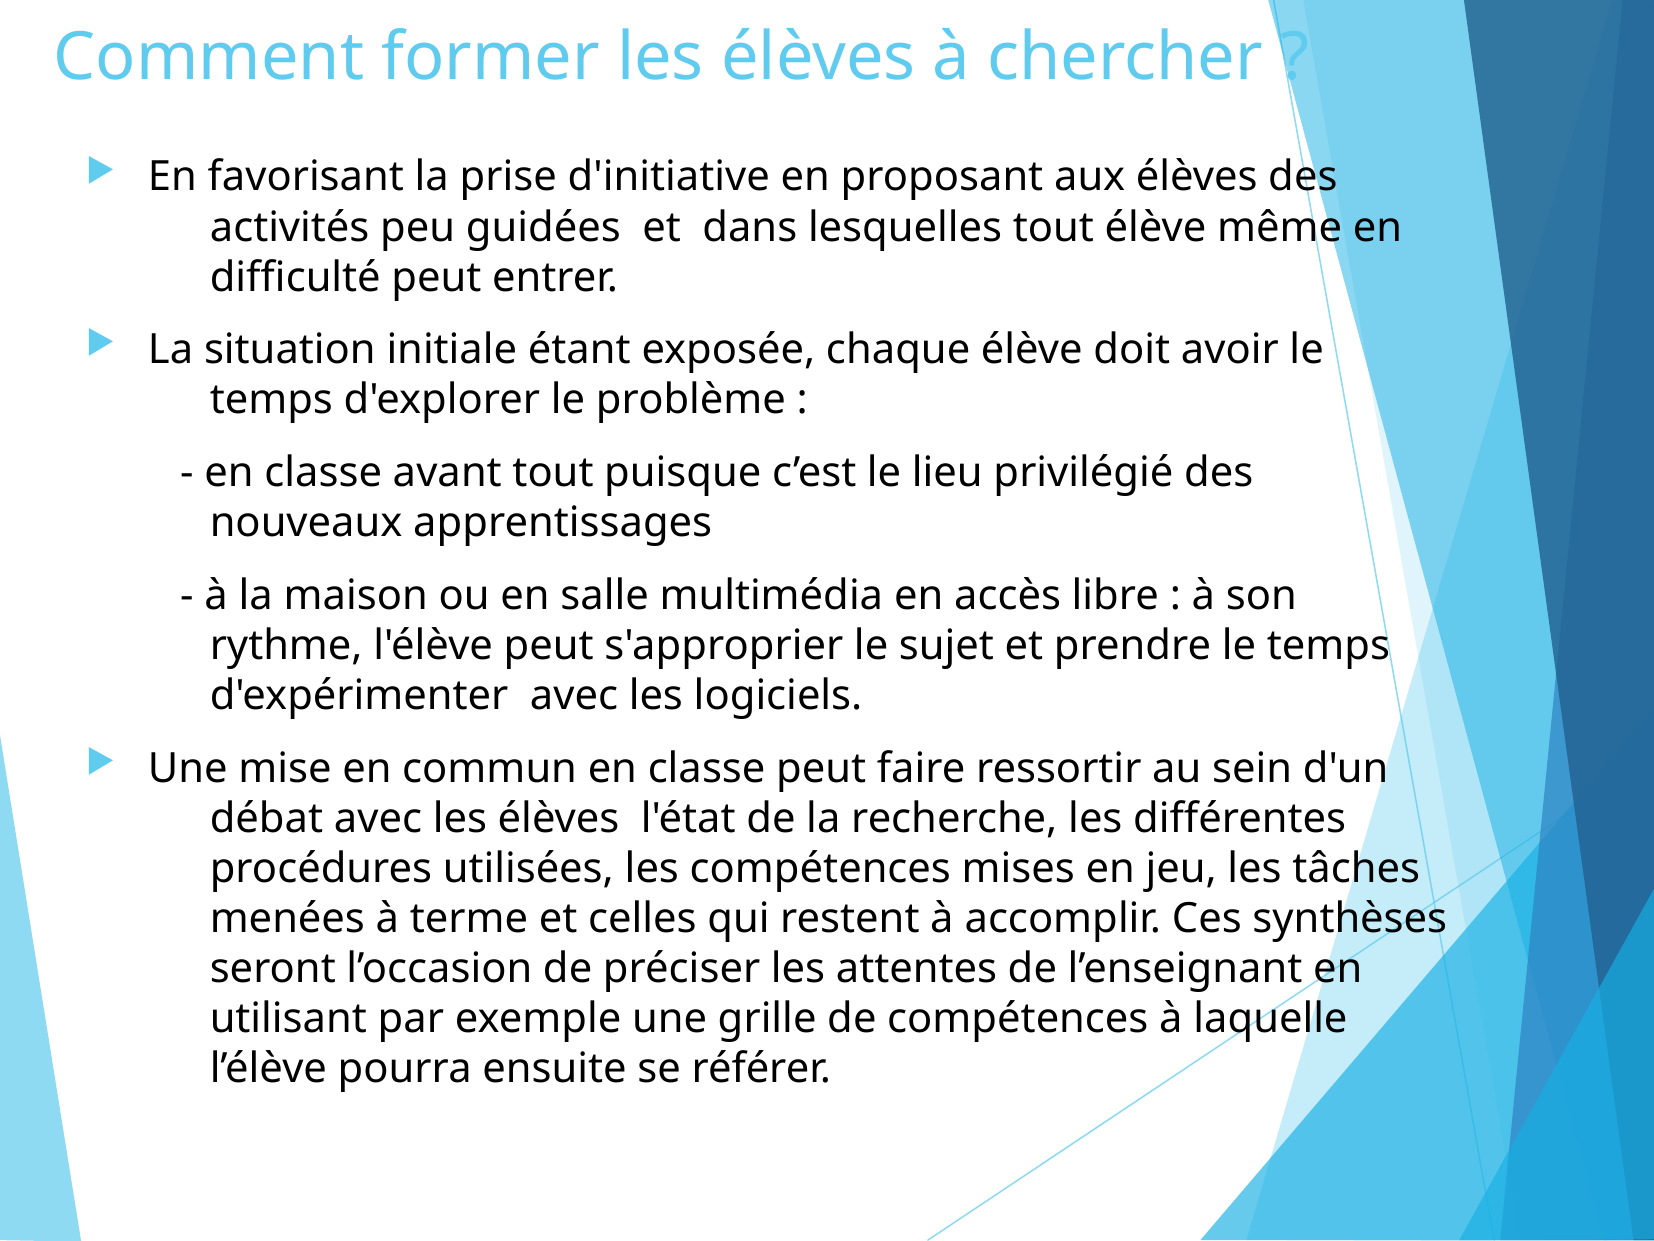

# Comment former les élèves à chercher ?
En favorisant la prise d'initiative en proposant aux élèves des activités peu guidées et  dans lesquelles tout élève même en difficulté peut entrer.
La situation initiale étant exposée, chaque élève doit avoir le temps d'explorer le problème :
 - en classe avant tout puisque c’est le lieu privilégié des nouveaux apprentissages
  - à la maison ou en salle multimédia en accès libre : à son rythme, l'élève peut s'approprier le sujet et prendre le temps d'expérimenter  avec les logiciels.
Une mise en commun en classe peut faire ressortir au sein d'un débat avec les élèves  l'état de la recherche, les différentes procédures utilisées, les compétences mises en jeu, les tâches menées à terme et celles qui restent à accomplir. Ces synthèses seront l’occasion de préciser les attentes de l’enseignant en utilisant par exemple une grille de compétences à laquelle l’élève pourra ensuite se référer.